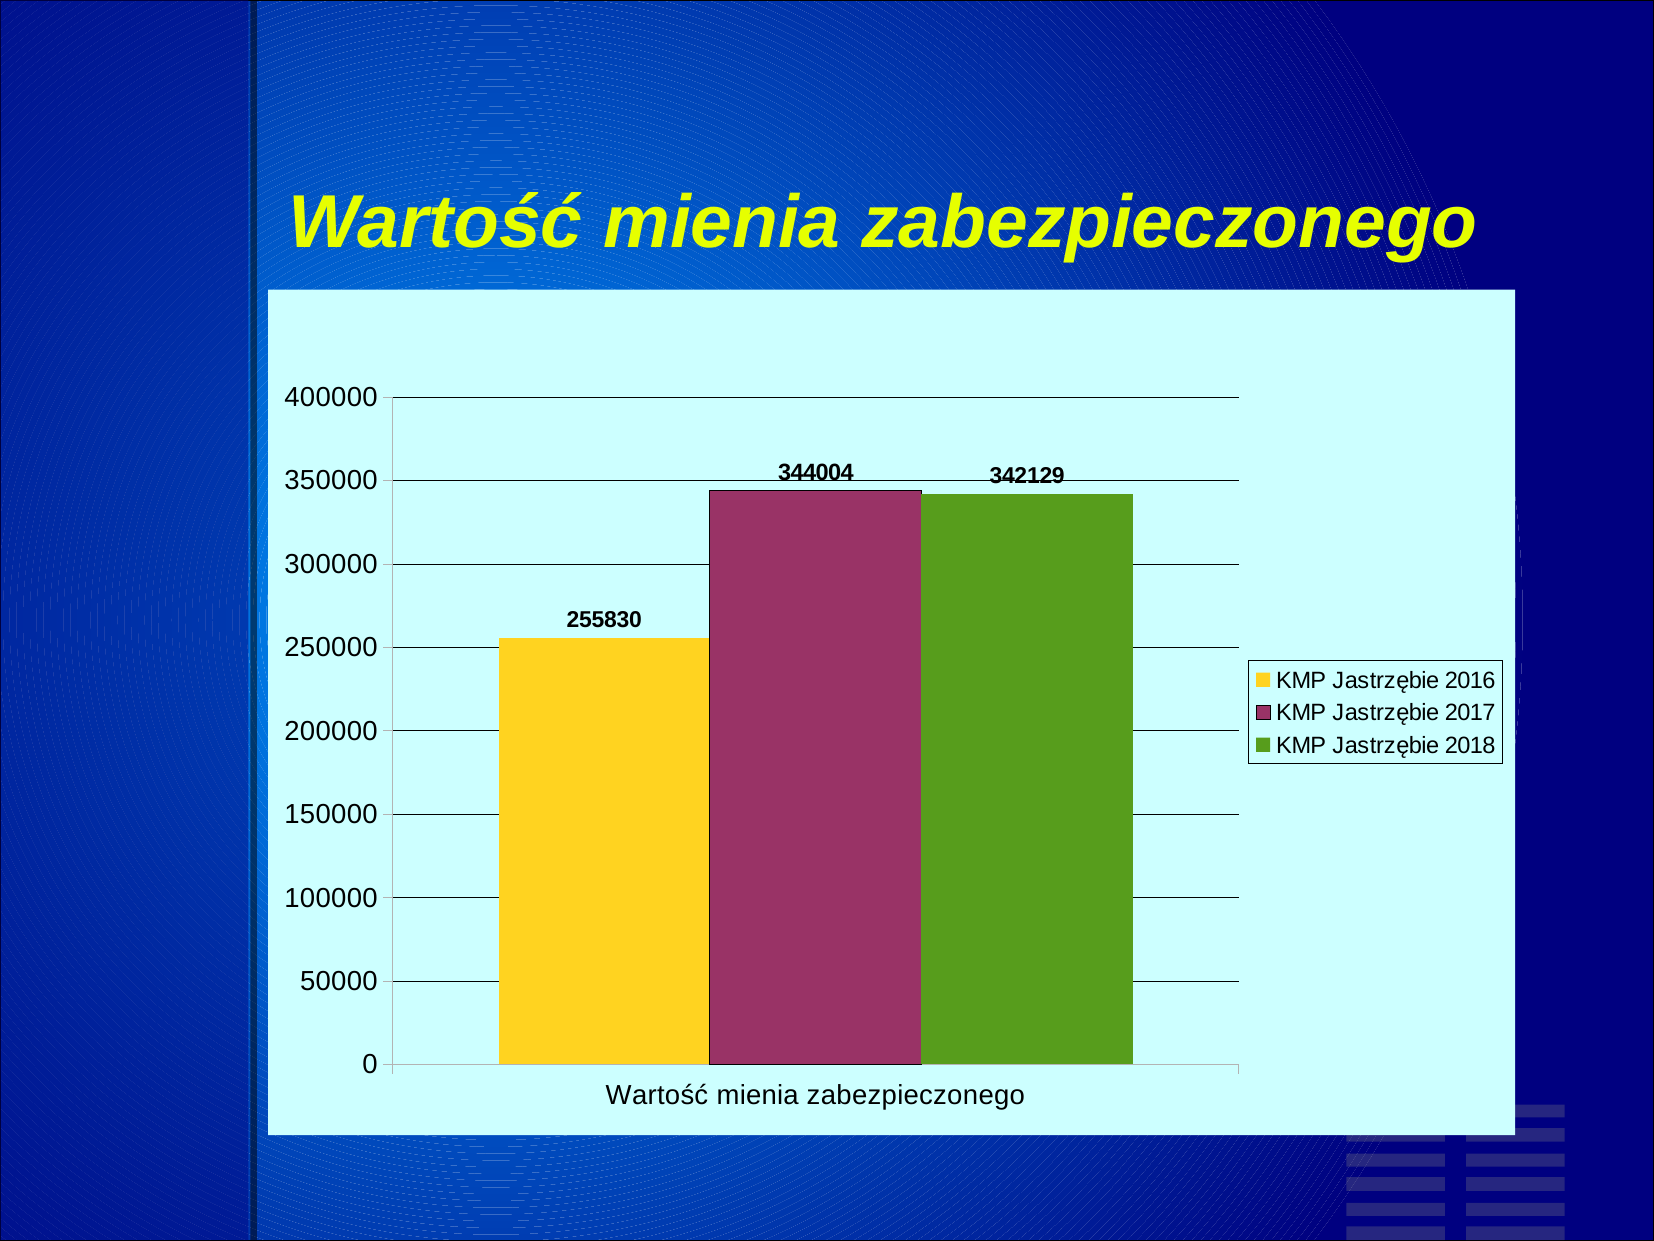

# Wartość mienia zabezpieczonego
### Chart
| Category | KMP Jastrzębie 2016 | KMP Jastrzębie 2017 | KMP Jastrzębie 2018 |
|---|---|---|---|
| Wartość mienia zabezpieczonego | 255830.0 | 344004.0 | 342129.0 |